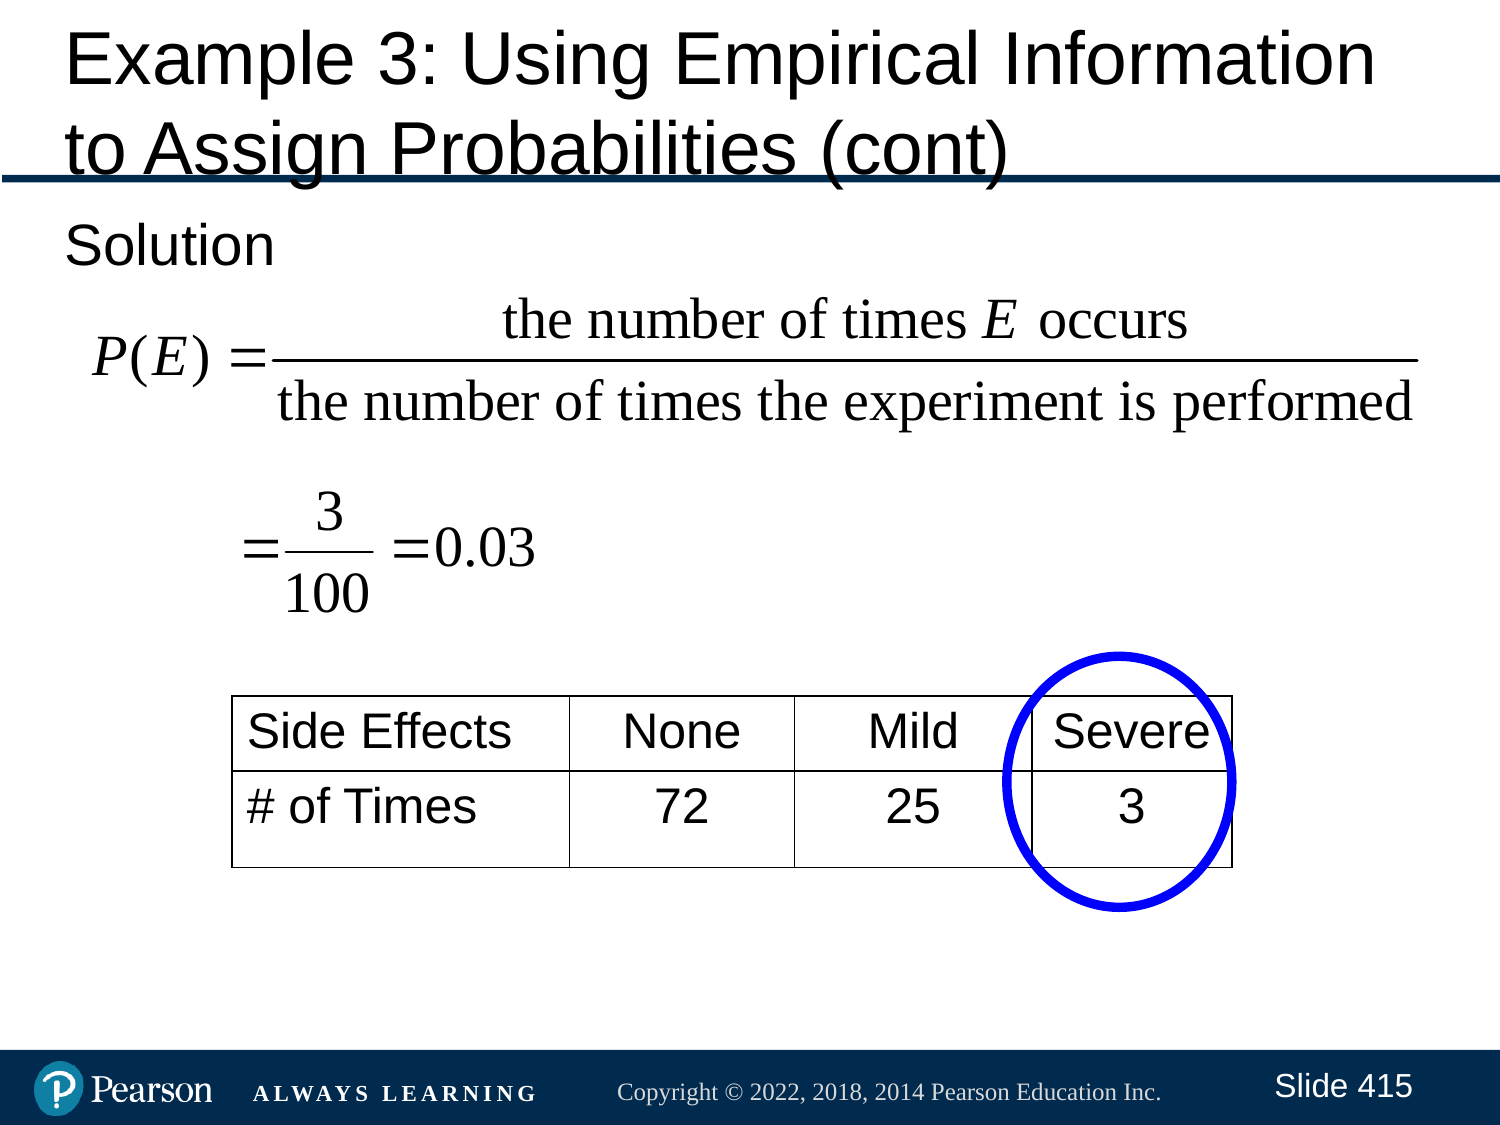

# Example 3: Using Empirical Information to Assign Probabilities (cont)
Solution
| Side Effects | None | Mild | Severe |
| --- | --- | --- | --- |
| # of Times | 72 | 25 | 3 |